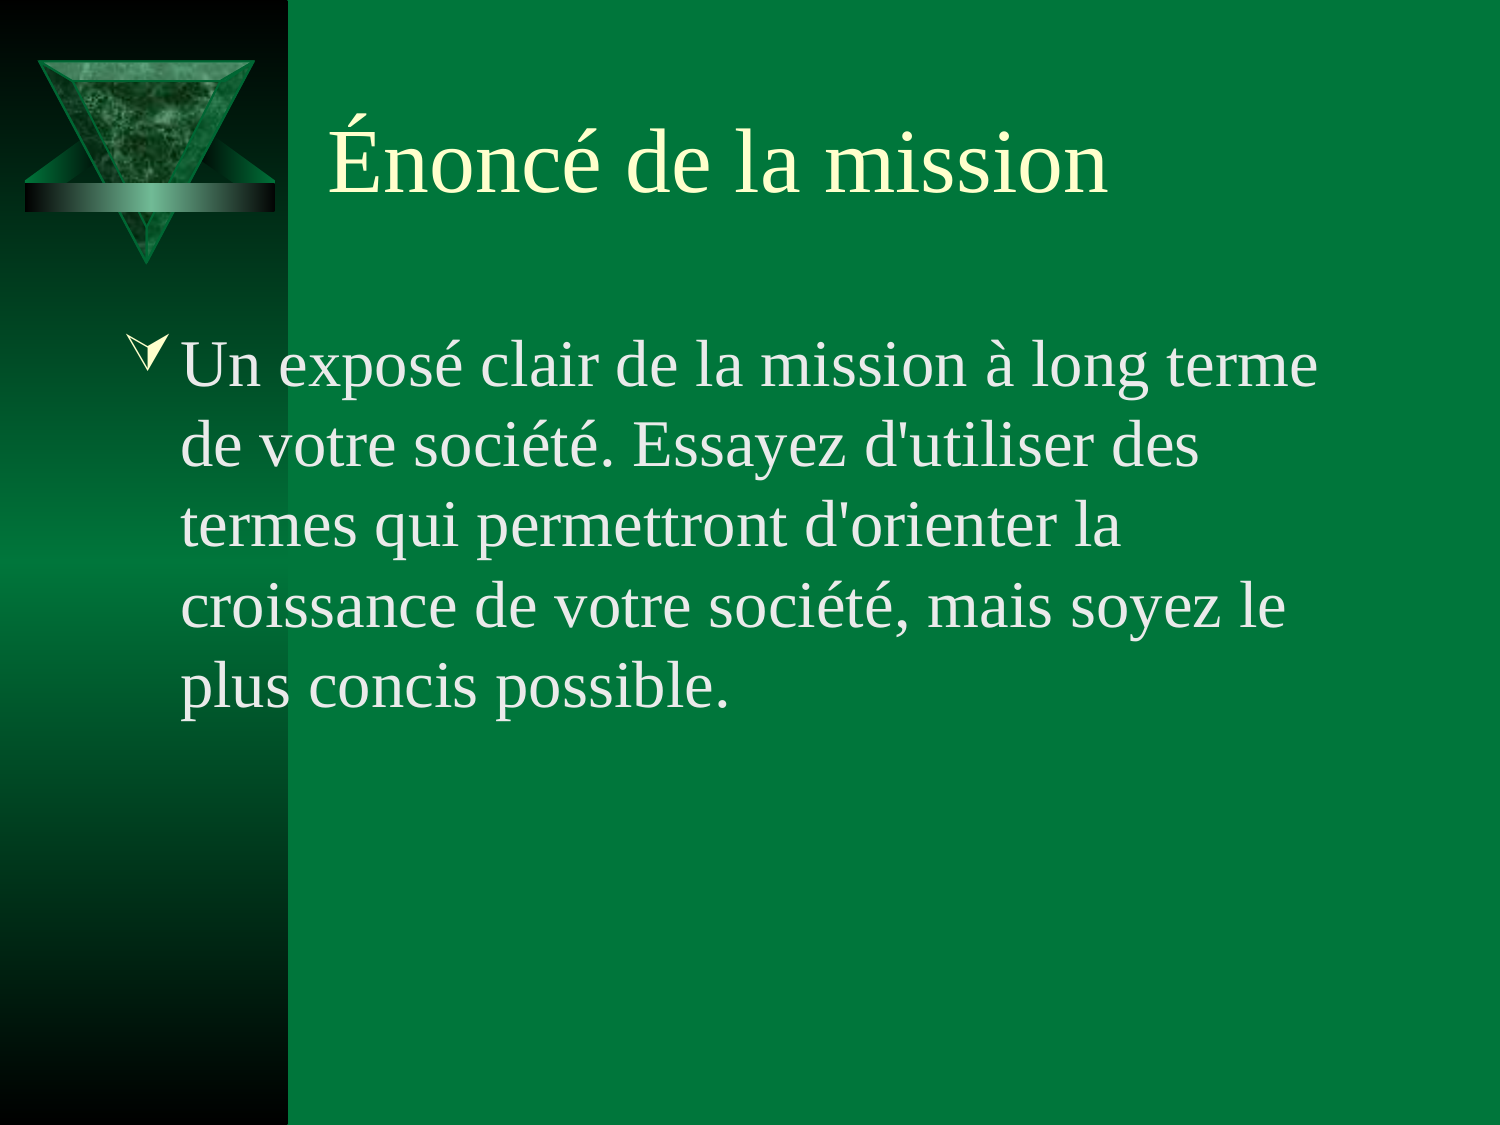

# Énoncé de la mission
Un exposé clair de la mission à long terme de votre société. Essayez d'utiliser des termes qui permettront d'orienter la croissance de votre société, mais soyez le plus concis possible.